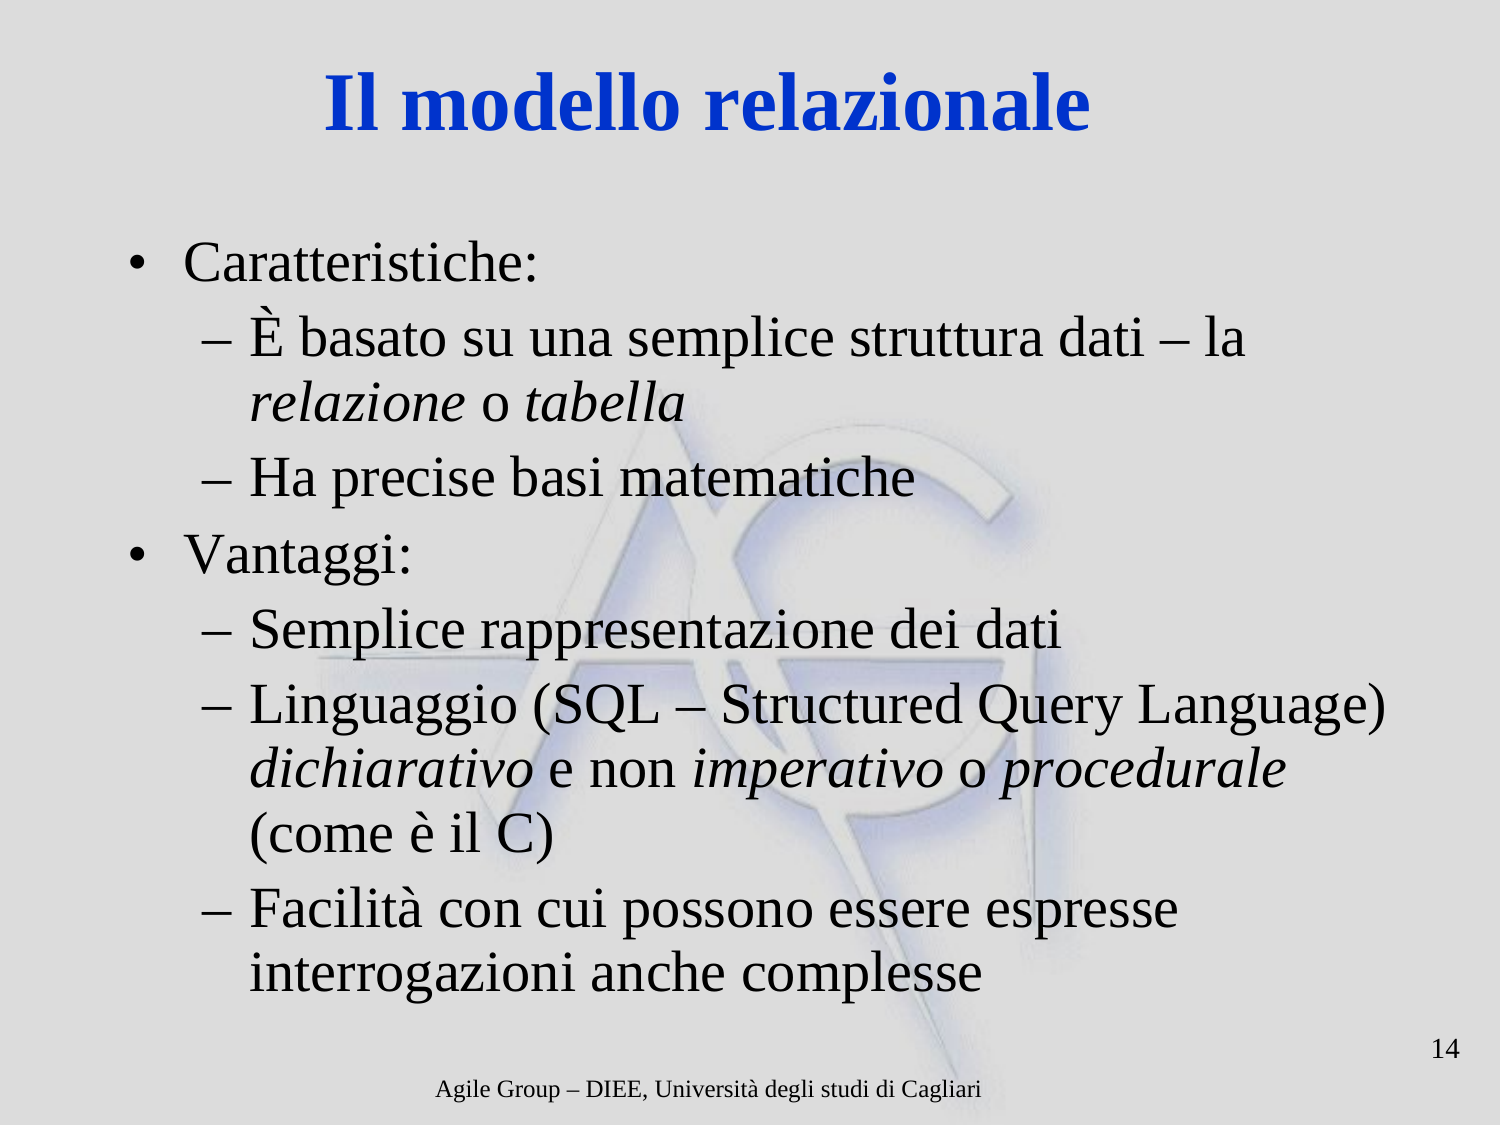

# Il modello relazionale
Caratteristiche:
È basato su una semplice struttura dati – la relazione o tabella
Ha precise basi matematiche
Vantaggi:
Semplice rappresentazione dei dati
Linguaggio (SQL – Structured Query Language) dichiarativo e non imperativo o procedurale (come è il C)
Facilità con cui possono essere espresse interrogazioni anche complesse
14